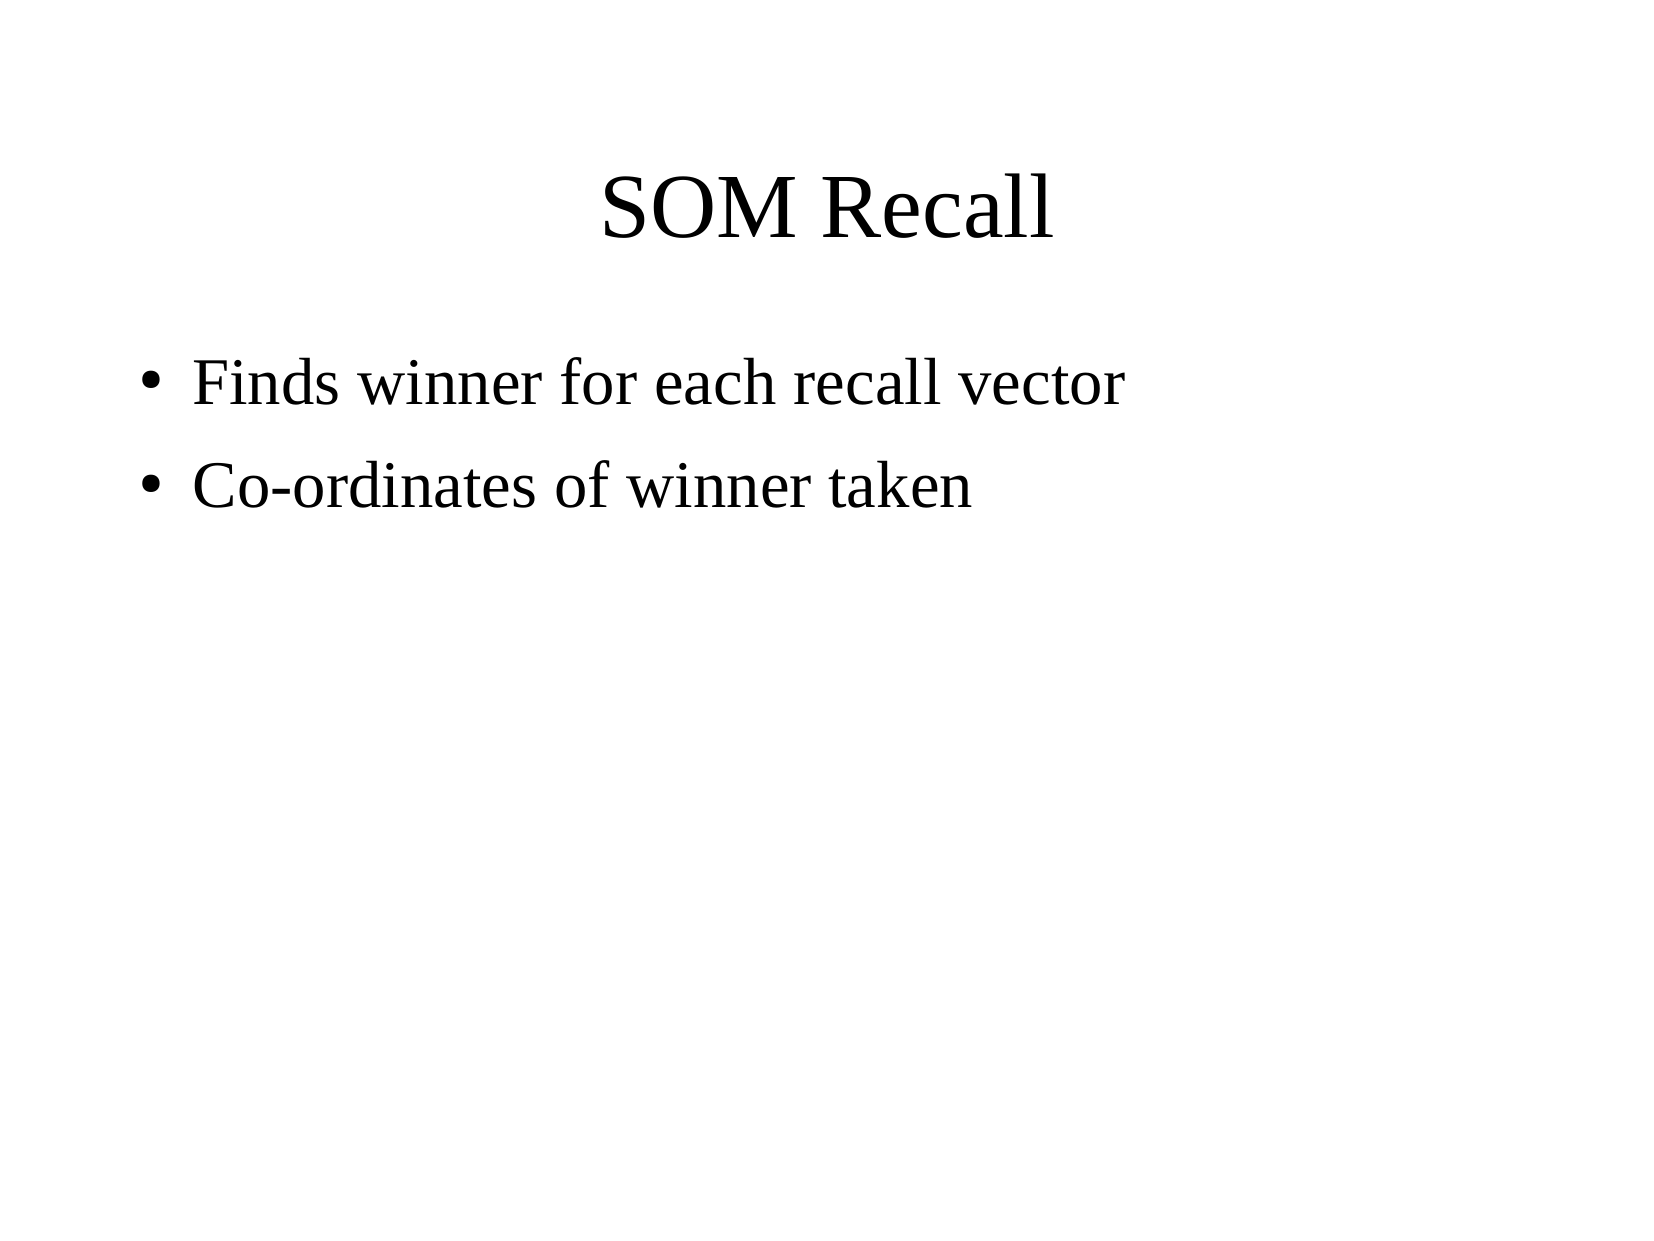

# SOM Recall
Finds winner for each recall vector
Co-ordinates of winner taken